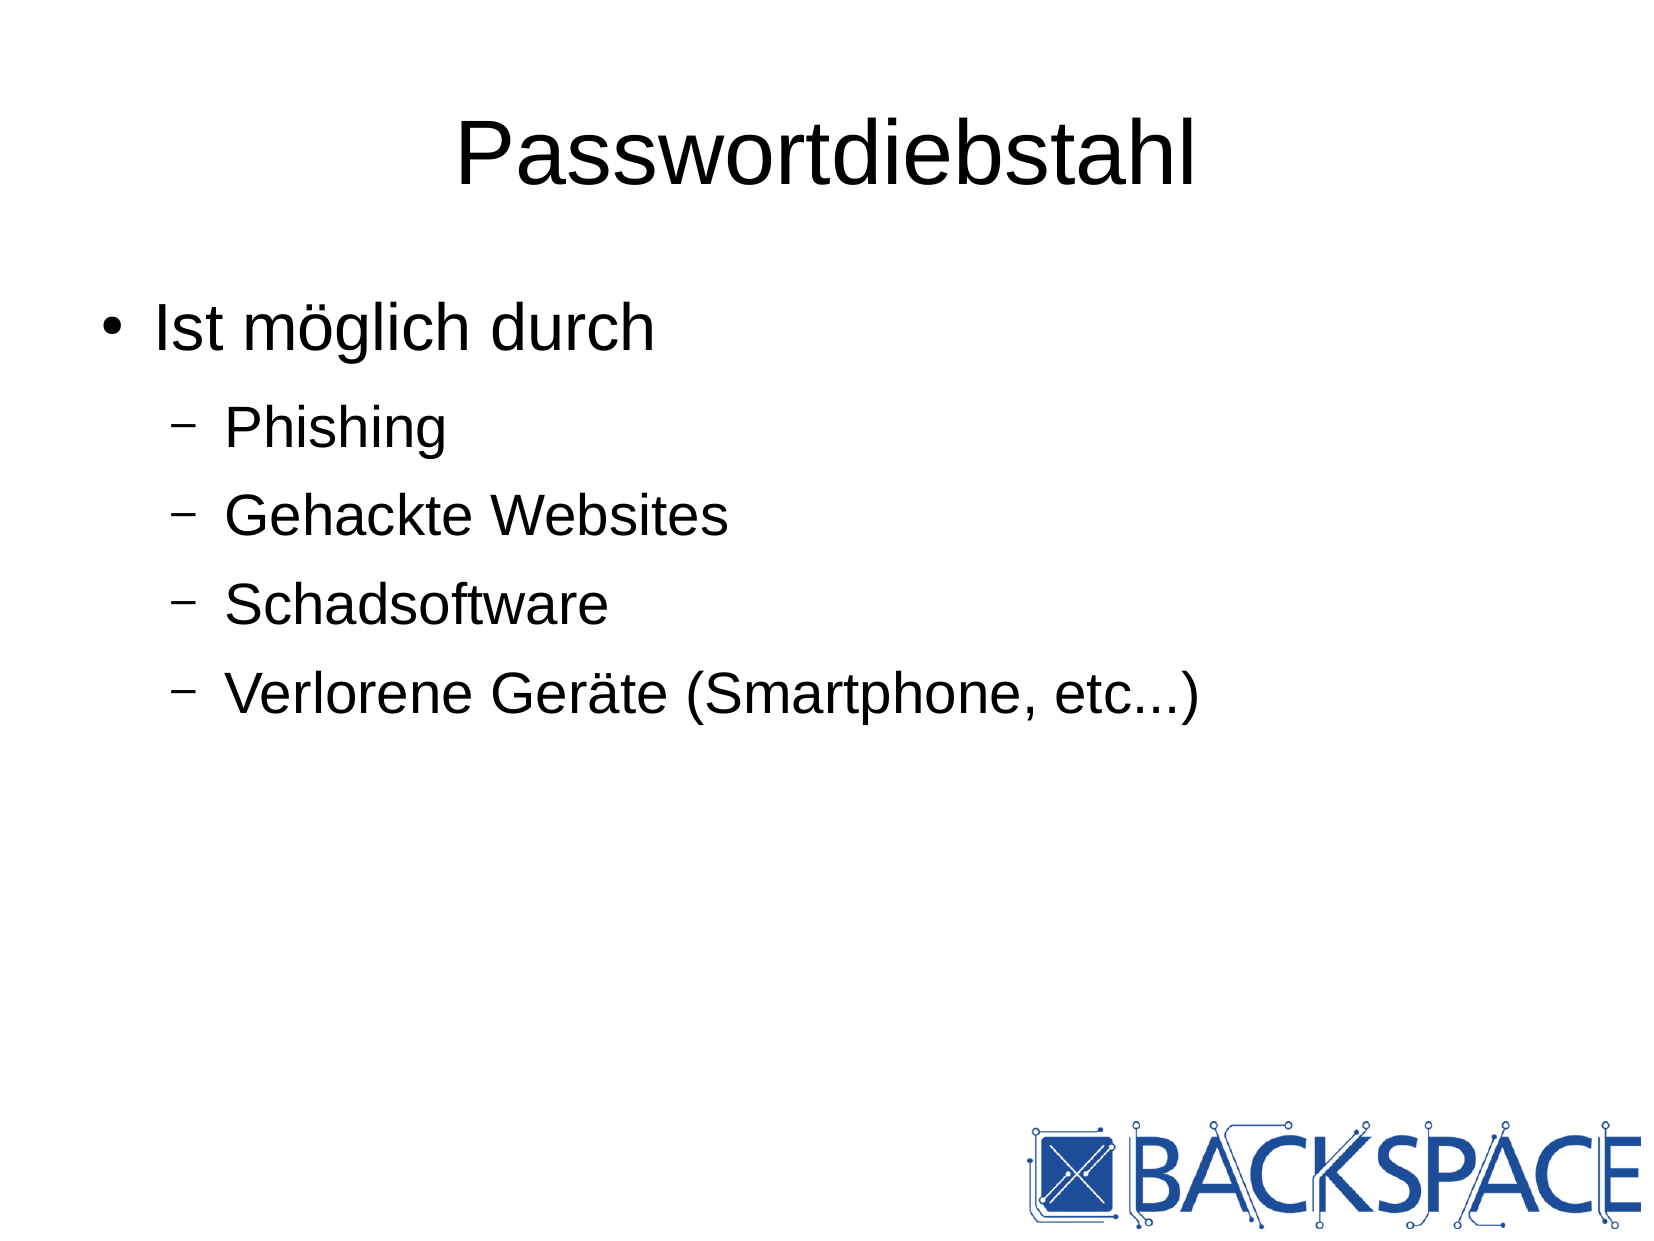

# Passwortdiebstahl
Ist möglich durch
Phishing
Gehackte Websites
Schadsoftware
Verlorene Geräte (Smartphone, etc...)